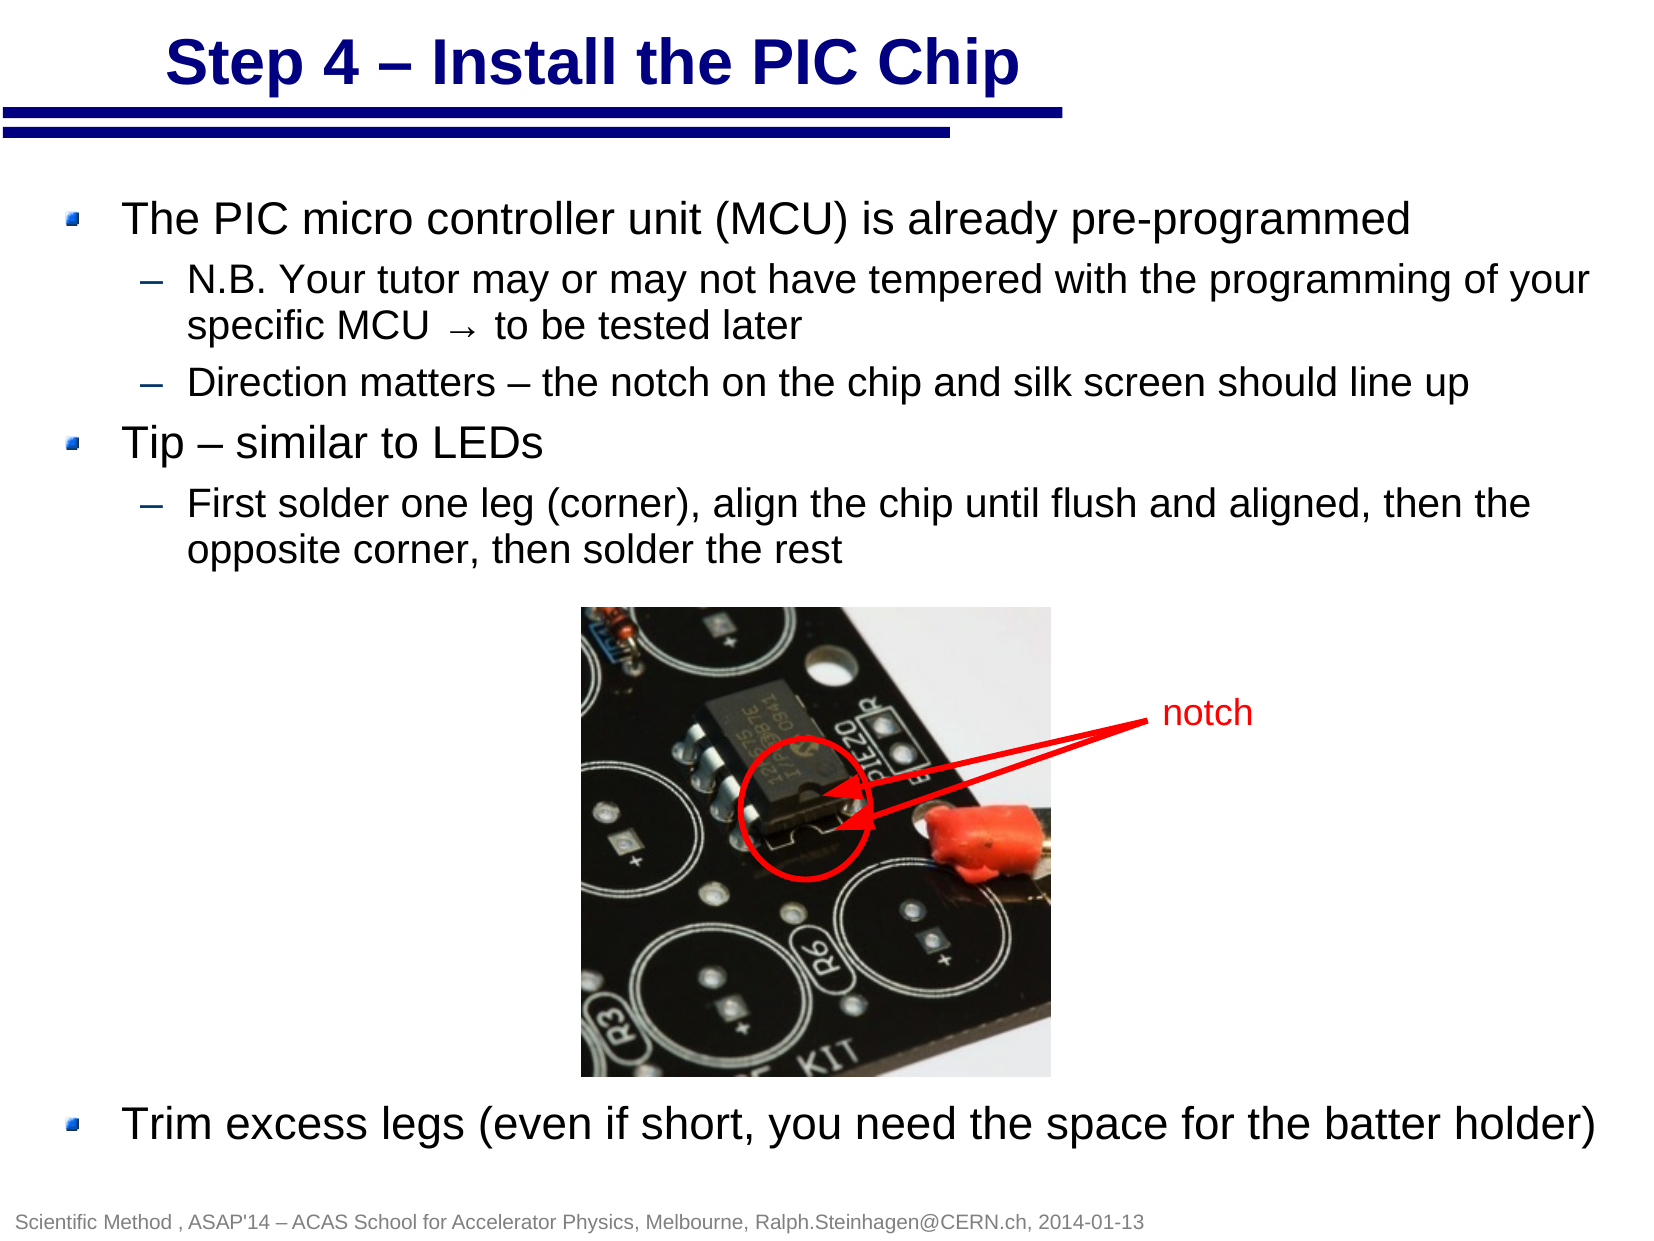

# Step 4 – Install the PIC Chip
The PIC micro controller unit (MCU) is already pre-programmed
N.B. Your tutor may or may not have tempered with the programming of your specific MCU → to be tested later
Direction matters – the notch on the chip and silk screen should line up
Tip – similar to LEDs
First solder one leg (corner), align the chip until flush and aligned, then the opposite corner, then solder the rest
Trim excess legs (even if short, you need the space for the batter holder)
notch